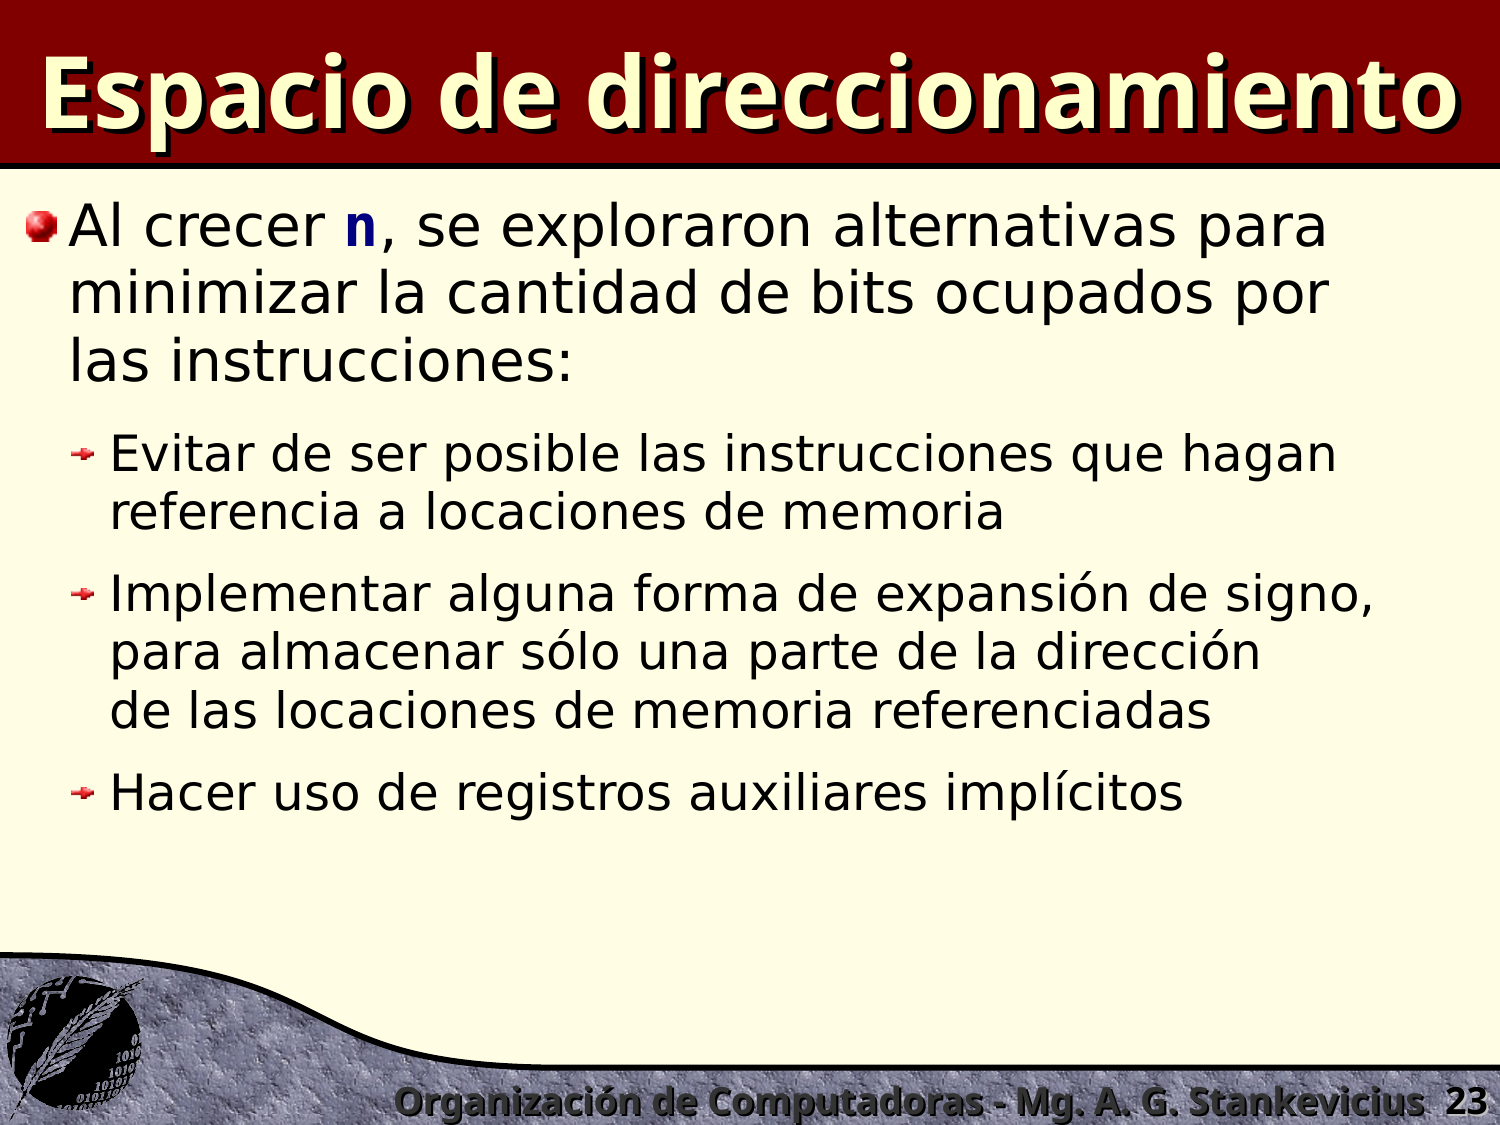

# Espacio de direccionamiento
Al crecer n, se exploraron alternativas para minimizar la cantidad de bits ocupados por
las instrucciones:
Evitar de ser posible las instrucciones que hagan referencia a locaciones de memoria
Implementar alguna forma de expansión de signo, para almacenar sólo una parte de la dirección
de las locaciones de memoria referenciadas
Hacer uso de registros auxiliares implícitos
23